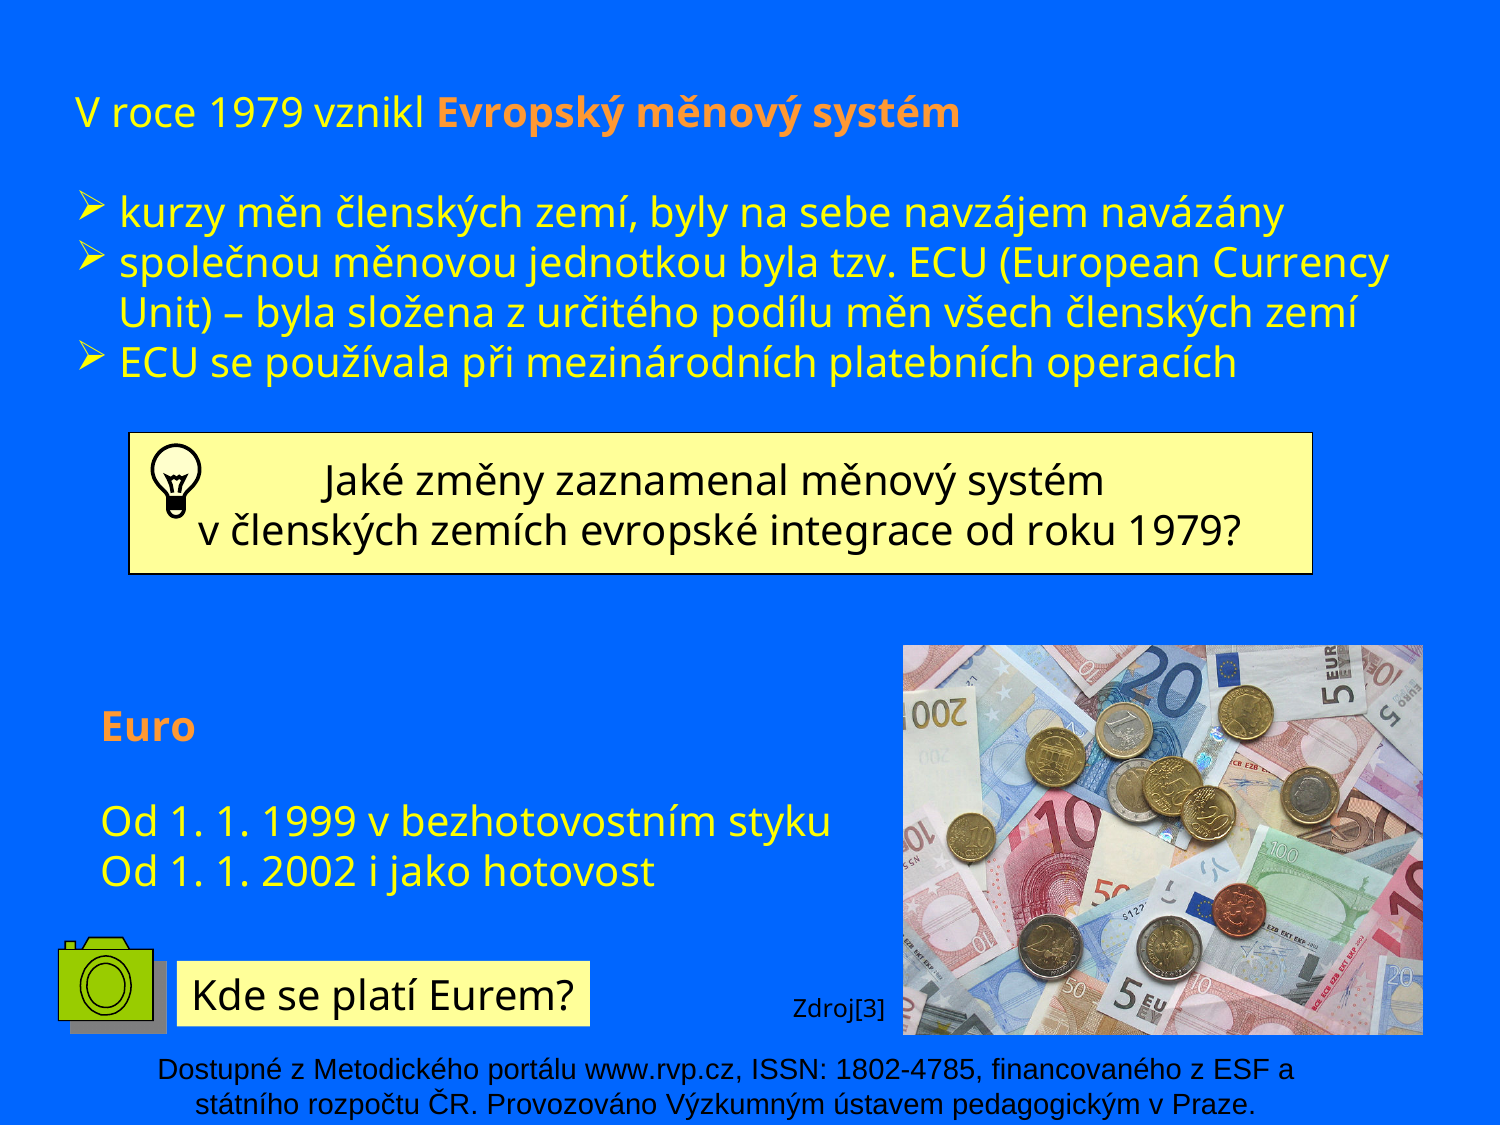

V roce 1979 vznikl Evropský měnový systém
 kurzy měn členských zemí, byly na sebe navzájem navázány
 společnou měnovou jednotkou byla tzv. ECU (European Currency
 Unit) – byla složena z určitého podílu měn všech členských zemí
 ECU se používala při mezinárodních platebních operacích
Jaké změny zaznamenal měnový systém
v členských zemích evropské integrace od roku 1979?
Euro
Od 1. 1. 1999 v bezhotovostním styku
Od 1. 1. 2002 i jako hotovost
Kde se platí Eurem?
Zdroj[3]
Dostupné z Metodického portálu www.rvp.cz, ISSN: 1802-4785, financovaného z ESF a státního rozpočtu ČR. Provozováno Výzkumným ústavem pedagogickým v Praze.